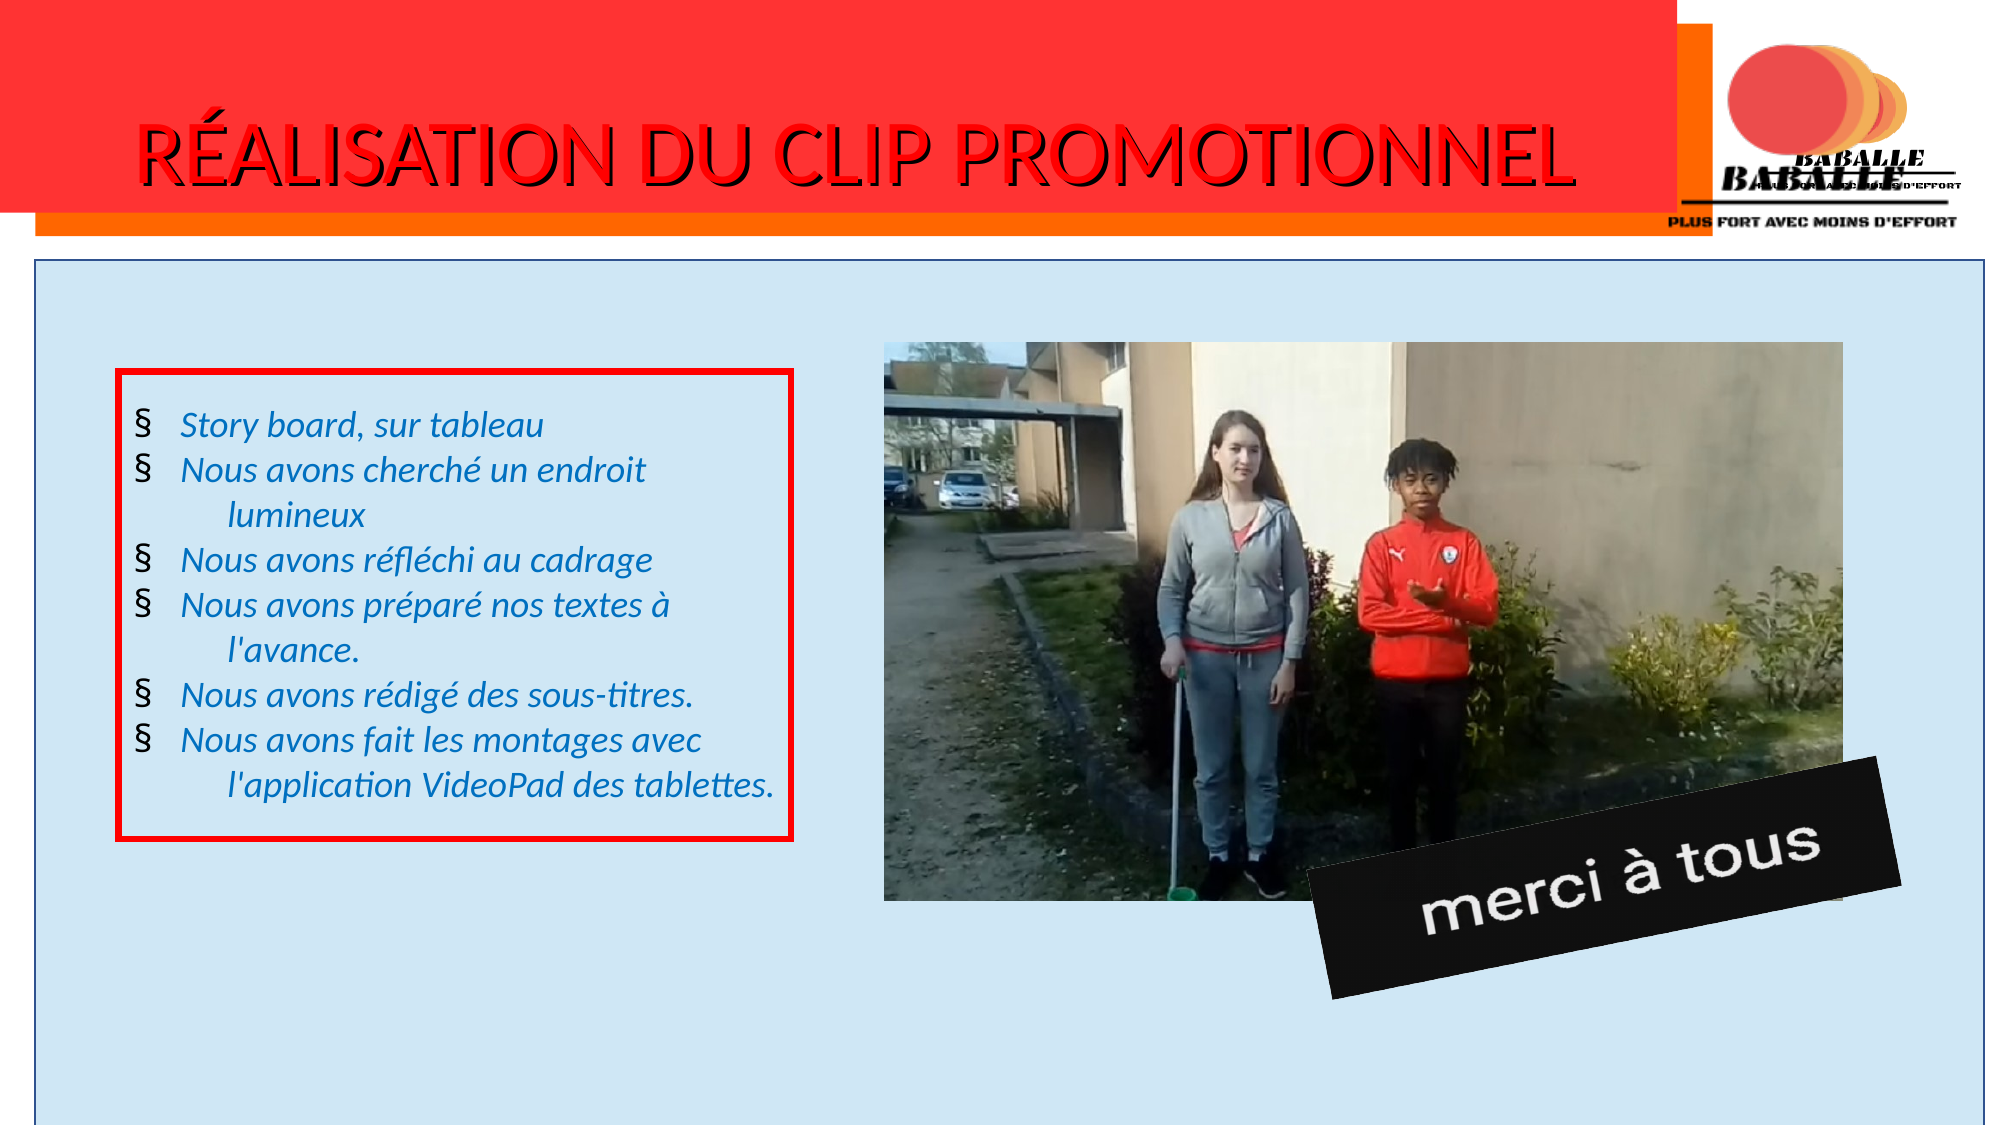

RÉALISATION DU CLIP PROMOTIONNEL
Story board, sur tableau
Nous avons cherché un endroit lumineux
Nous avons réfléchi au cadrage
Nous avons préparé nos textes à l'avance.
Nous avons rédigé des sous-titres.
Nous avons fait les montages avec l'application VideoPad des tablettes.